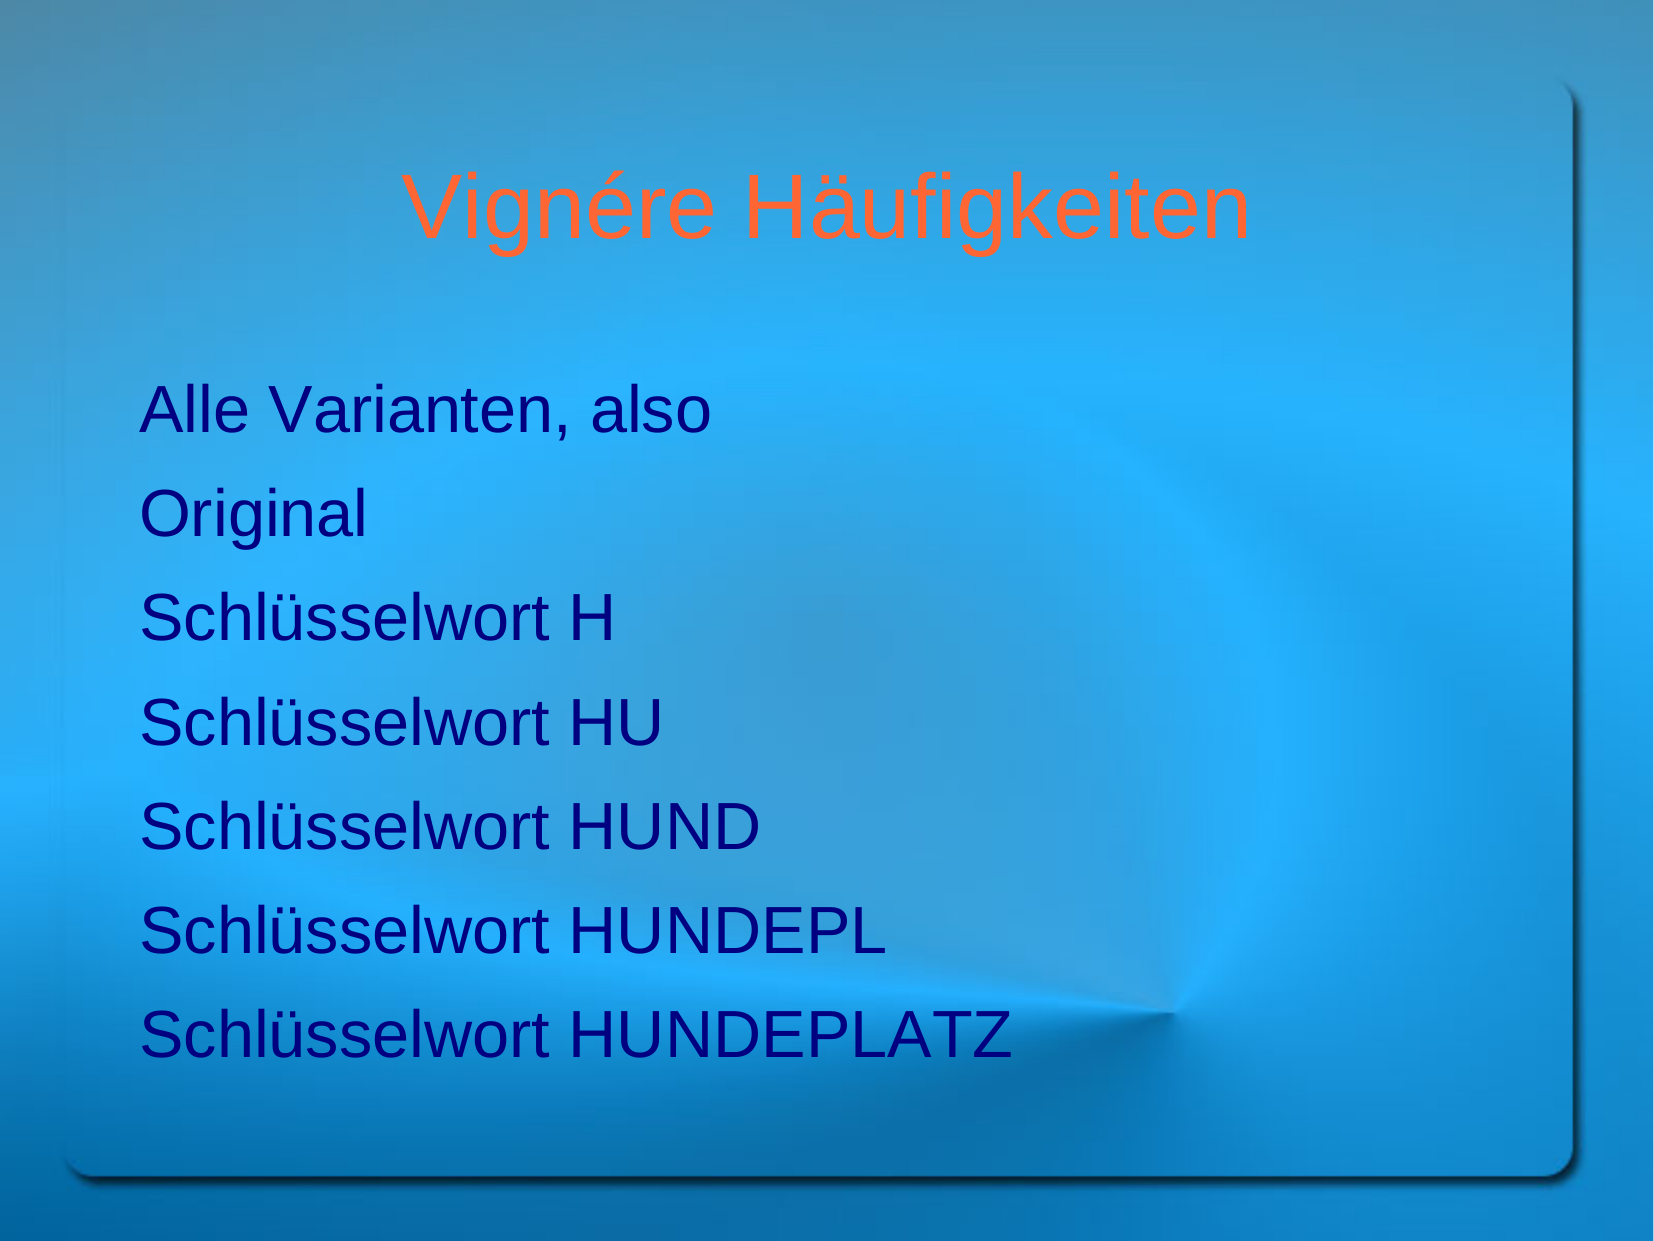

# Vignére Häufigkeiten
Alle Varianten, also
Original
Schlüsselwort H
Schlüsselwort HU
Schlüsselwort HUND
Schlüsselwort HUNDEPL
Schlüsselwort HUNDEPLATZ